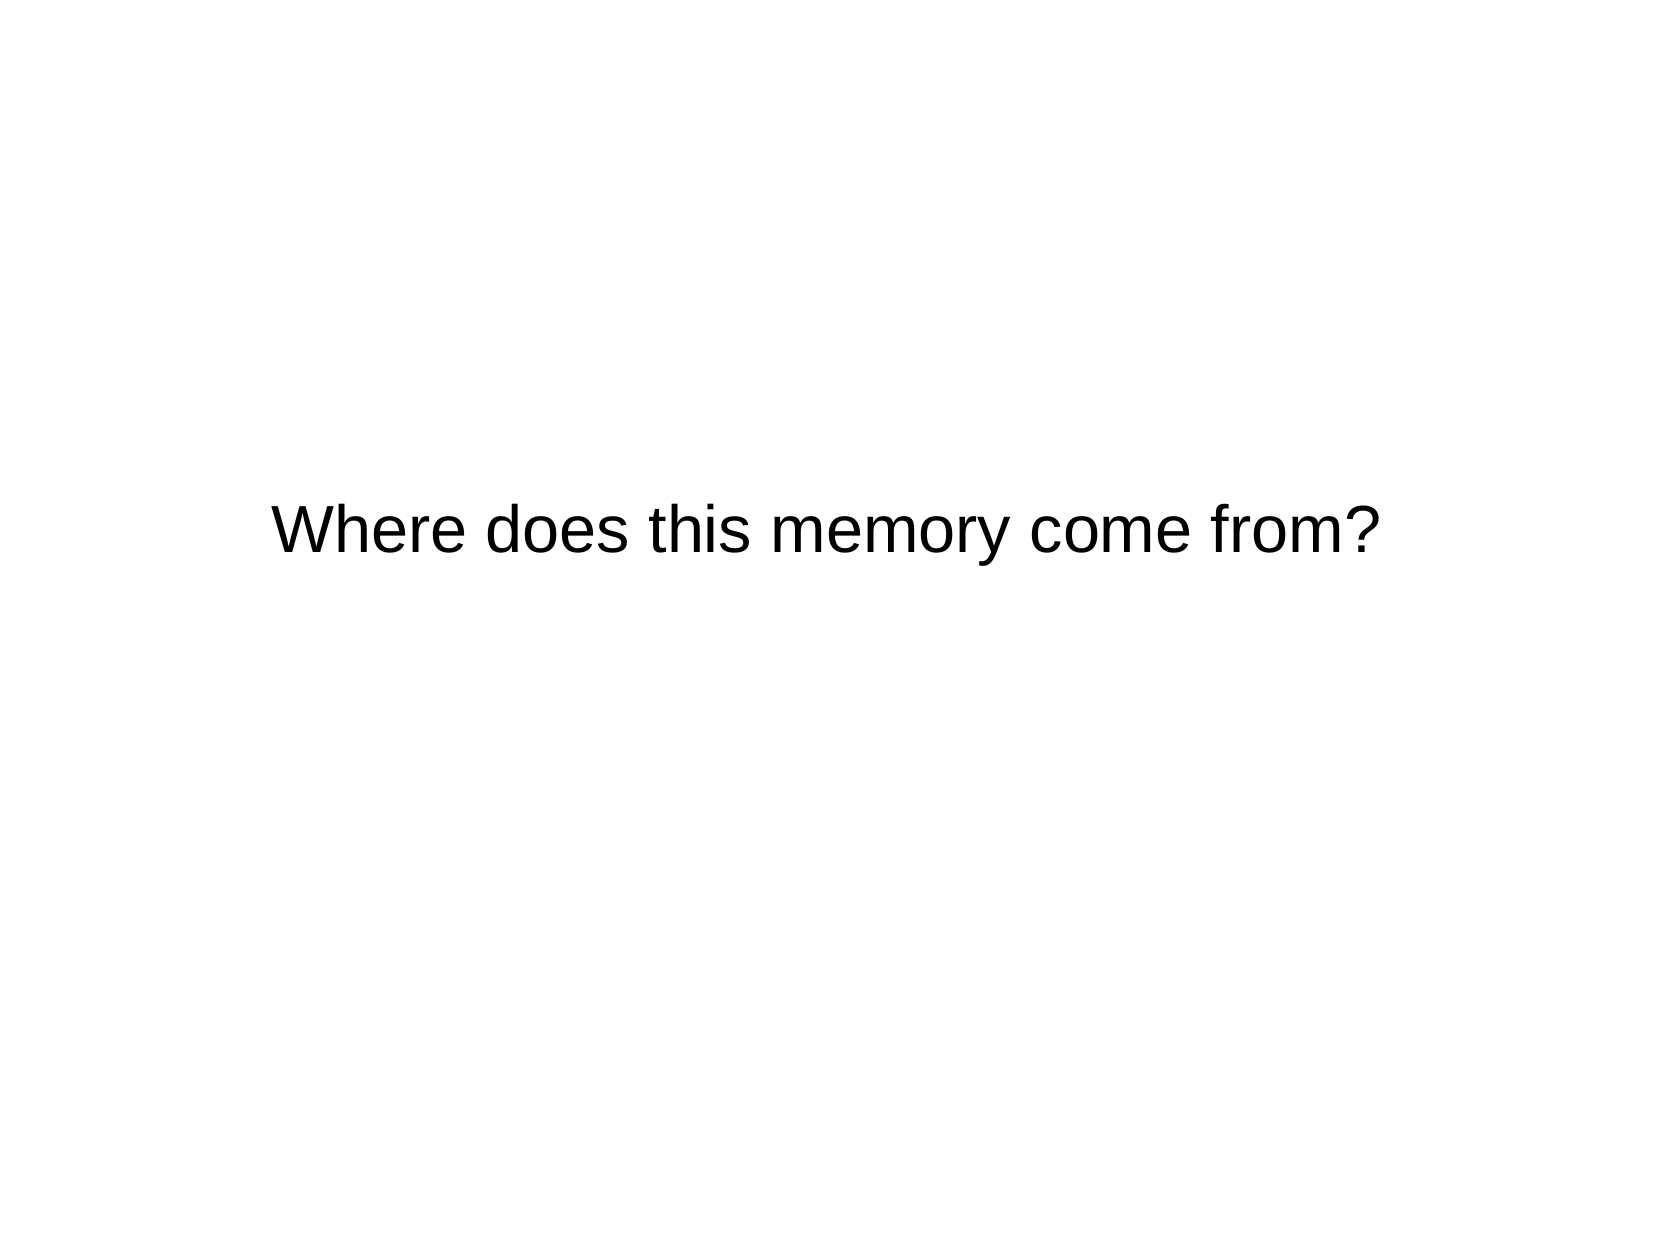

# Where does this memory come from?